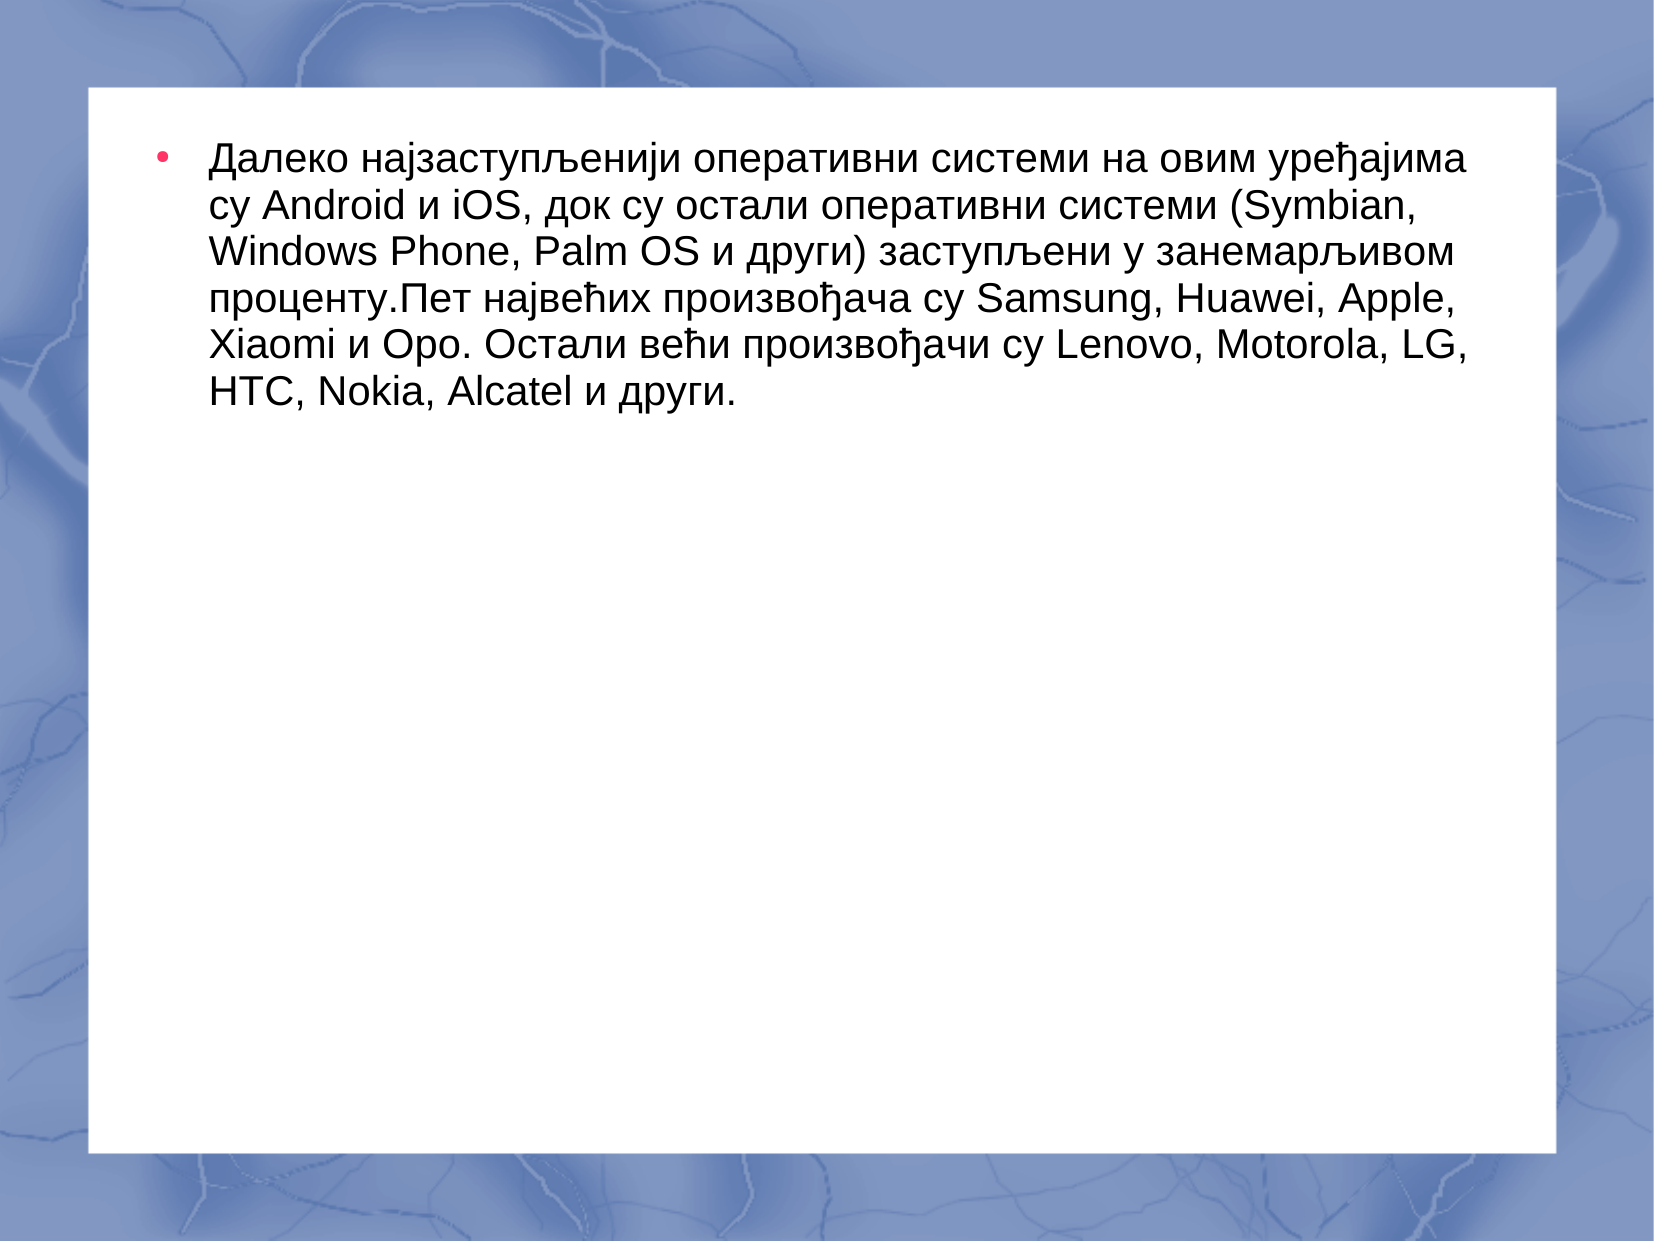

# Далеко најзаступљенији оперативни системи на овим уређајима су Android и iOS, док су остали оперативни системи (Symbian, Windows Phone, Palm OS и други) заступљени у занемарљивом проценту.Пет највећих произвођача су Samsung, Huawei, Apple, Xiaomi и Opo. Остали већи произвођачи су Lenovo, Motorola, LG, HTC, Nokia, Alcatel и други.